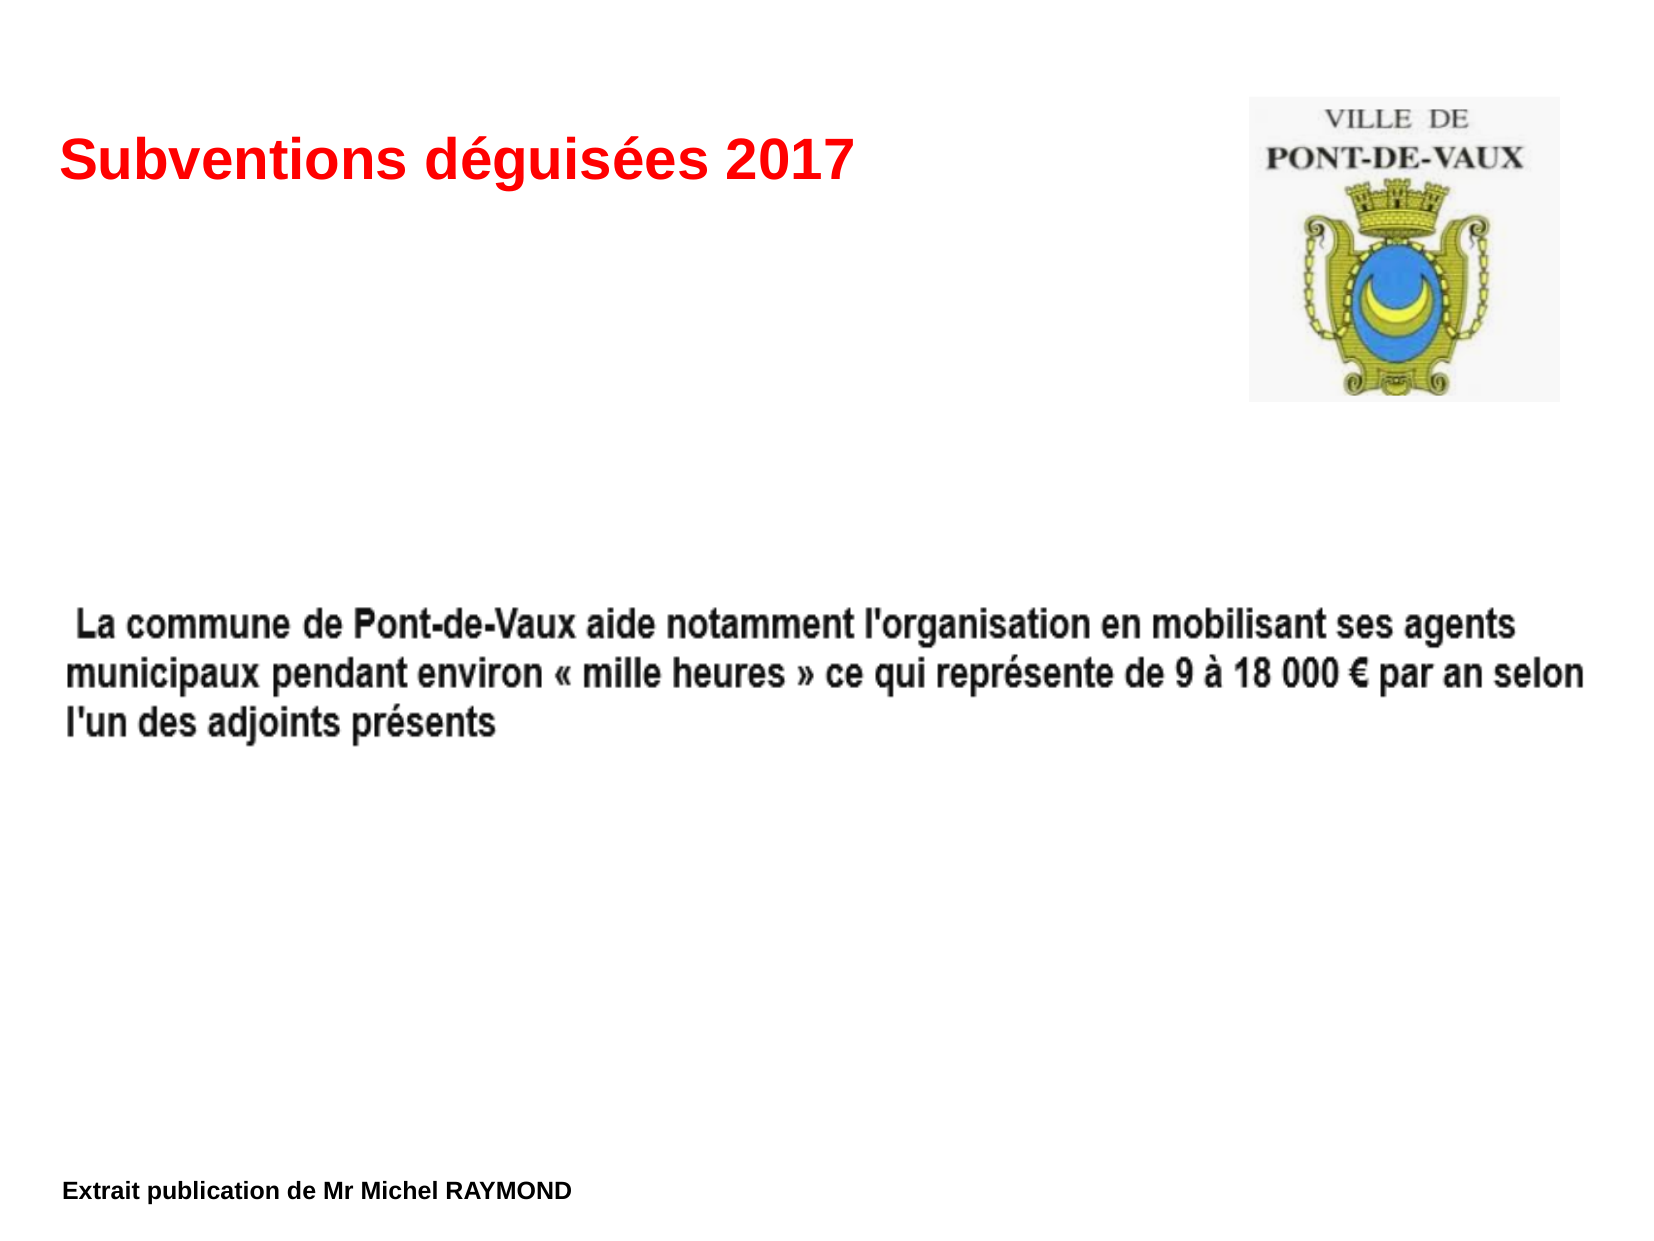

# Subventions déguisées 2017
Extrait publication de Mr Michel RAYMOND